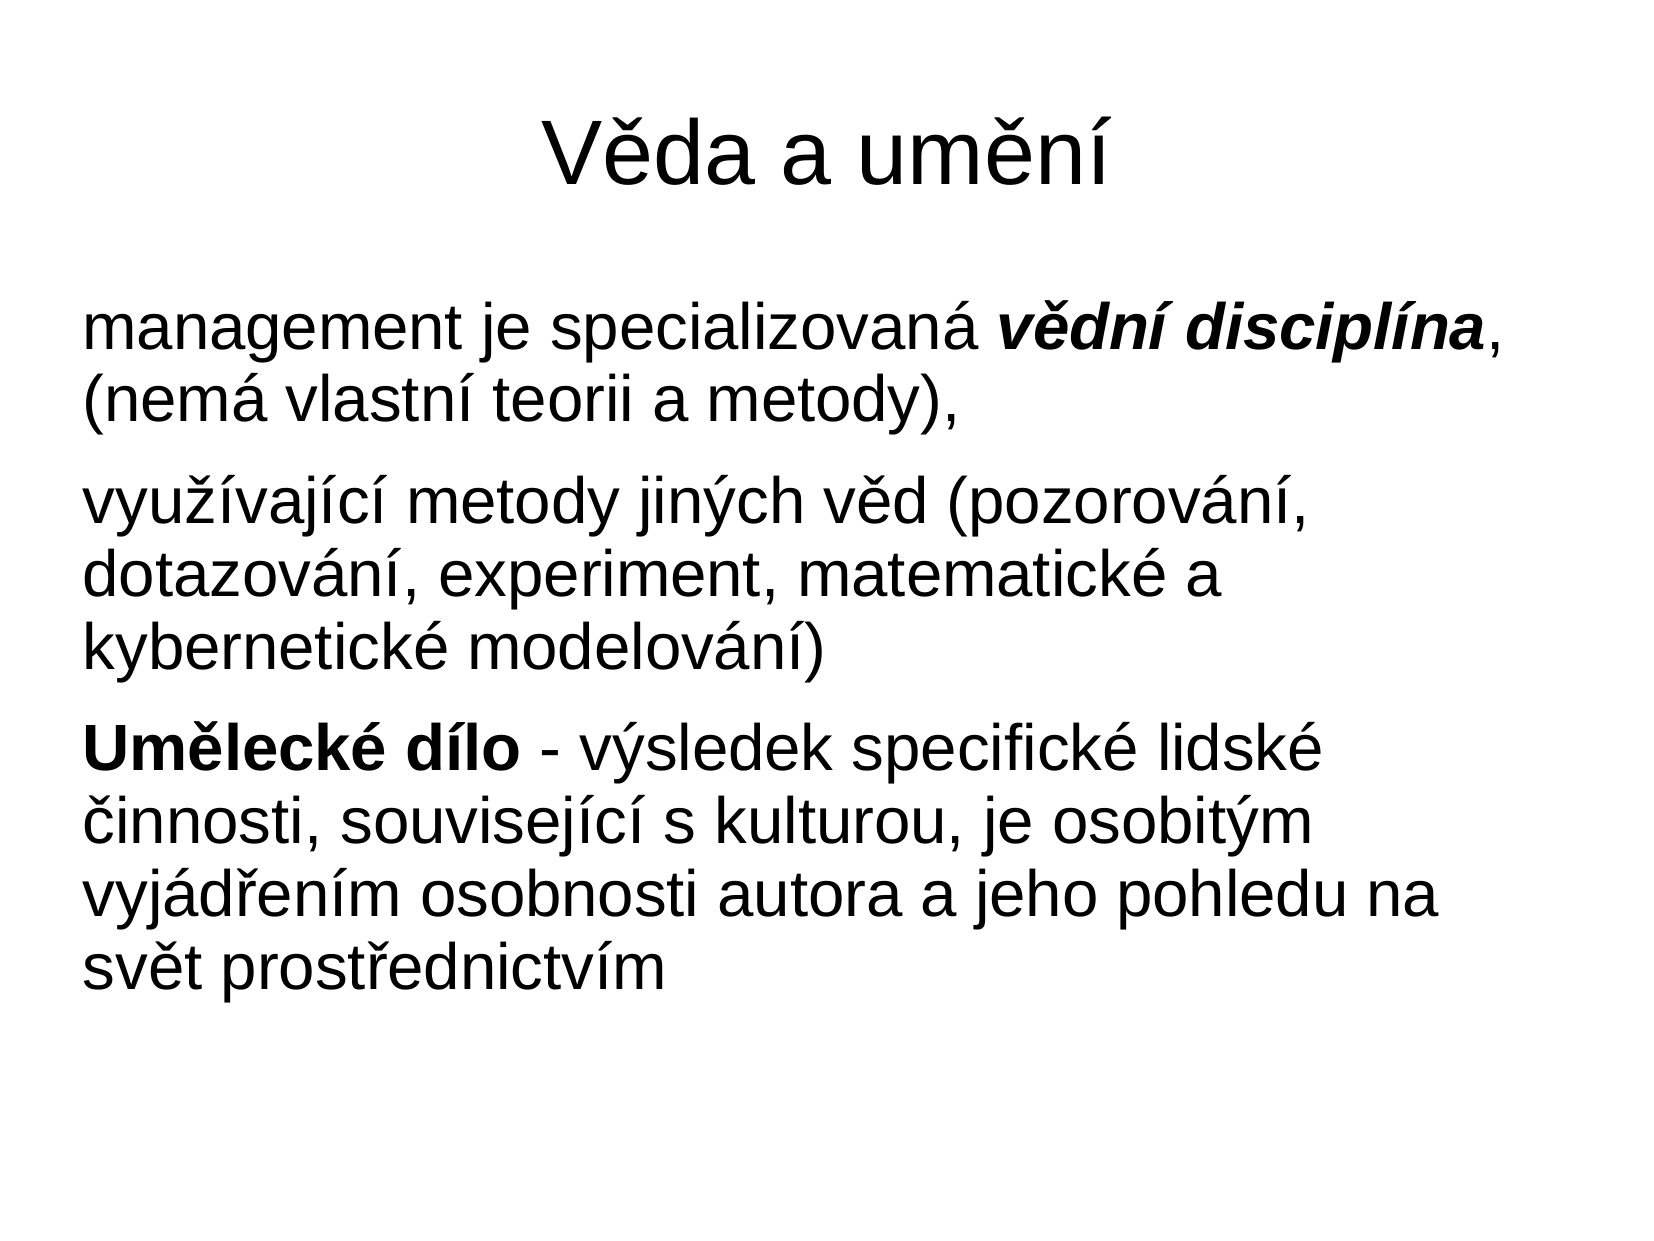

# Věda a umění
management je specializovaná vědní disciplína, (nemá vlastní teorii a metody),
využívající metody jiných věd (pozorování, dotazování, experiment, matematické a kybernetické modelování)
Umělecké dílo - výsledek specifické lidské činnosti, související s kulturou, je osobitým vyjádřením osobnosti autora a jeho pohledu na svět prostřednictvím